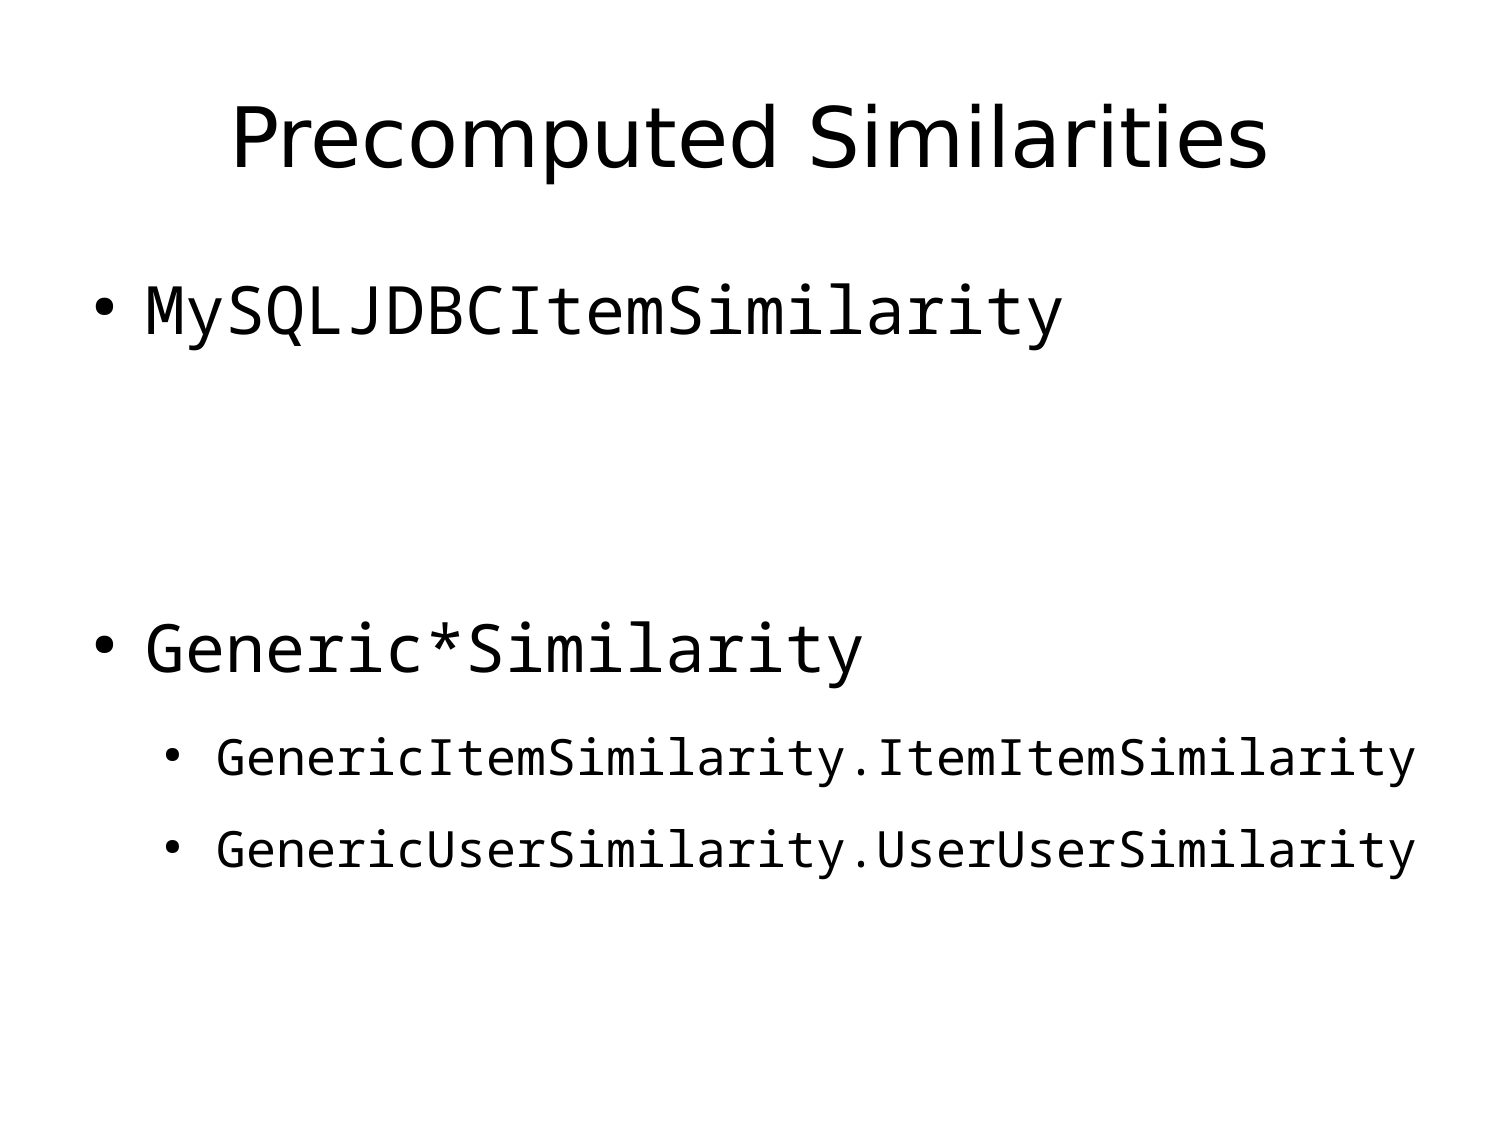

Precomputed Similarities
# MySQLJDBCItemSimilarity
Generic*Similarity
GenericItemSimilarity.ItemItemSimilarity
GenericUserSimilarity.UserUserSimilarity